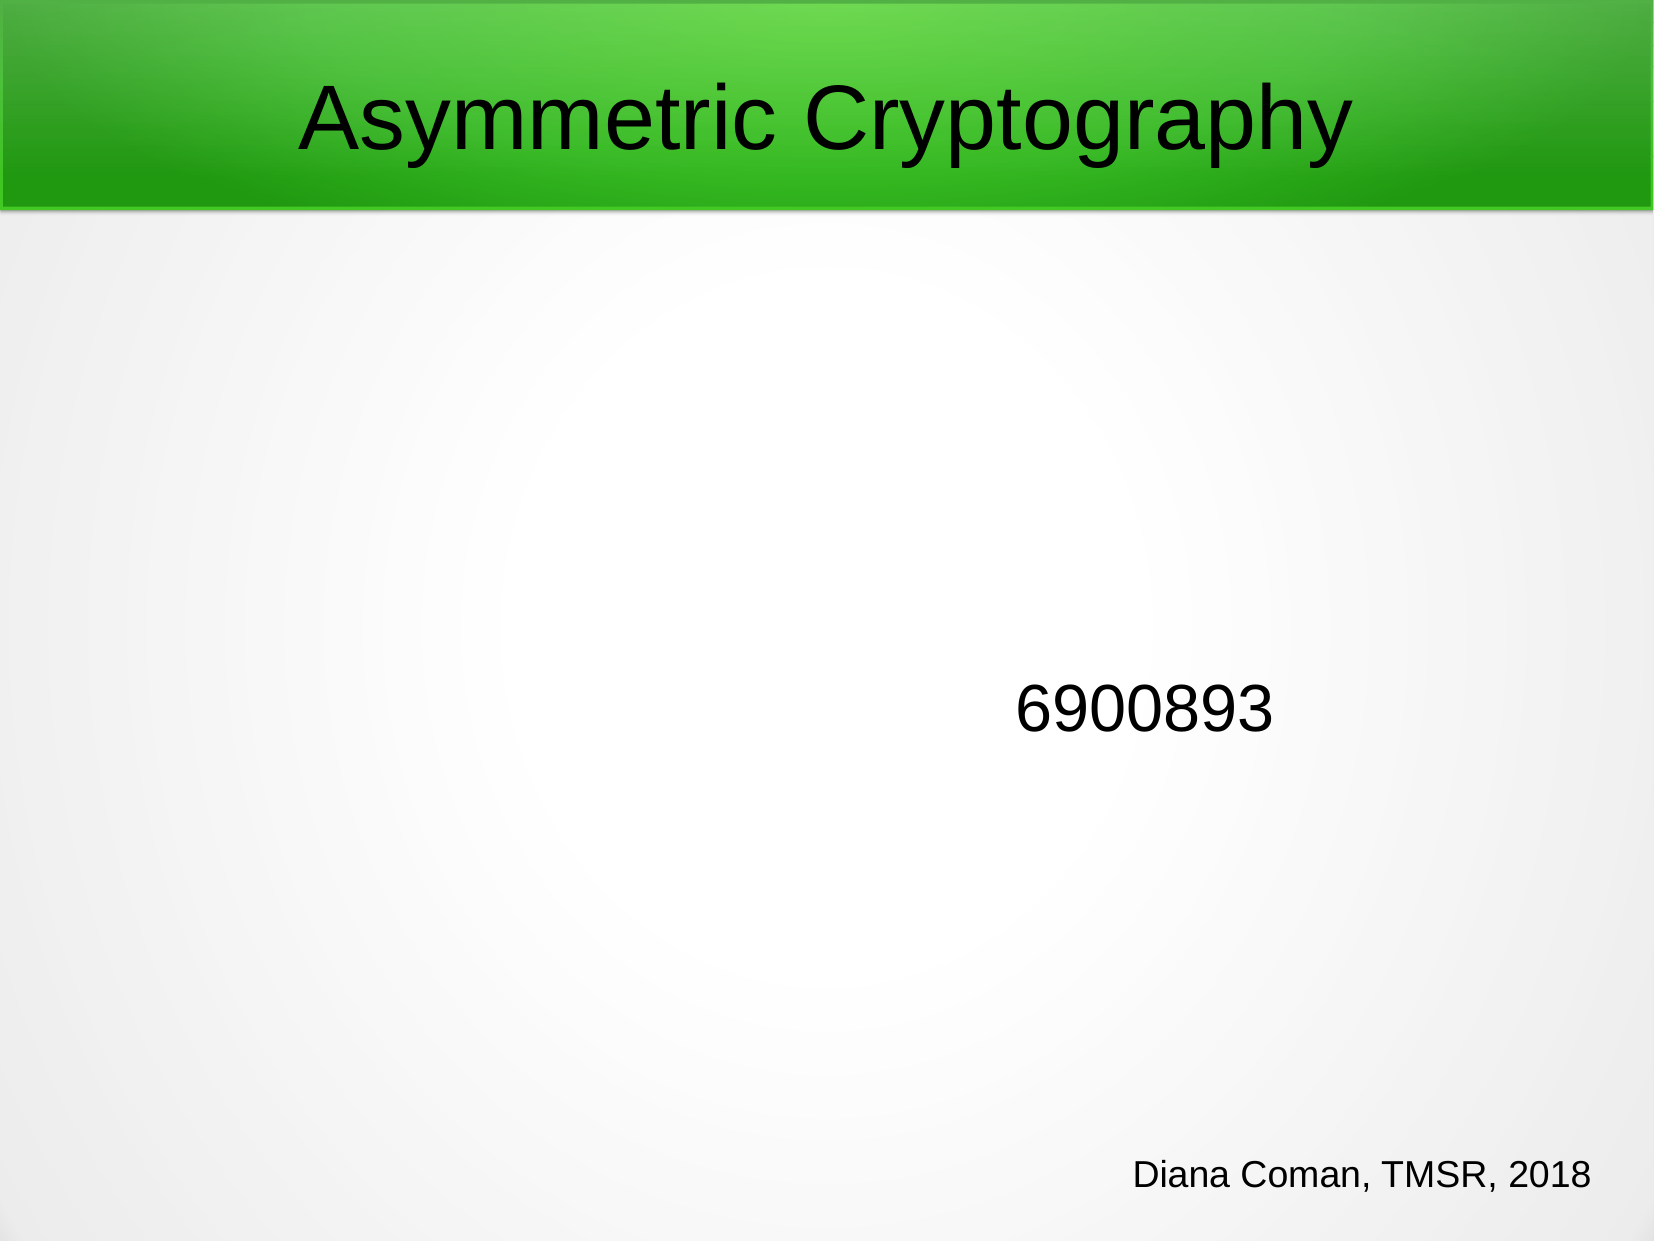

# Asymmetric Cryptography
6900893
Diana Coman, TMSR, 2018